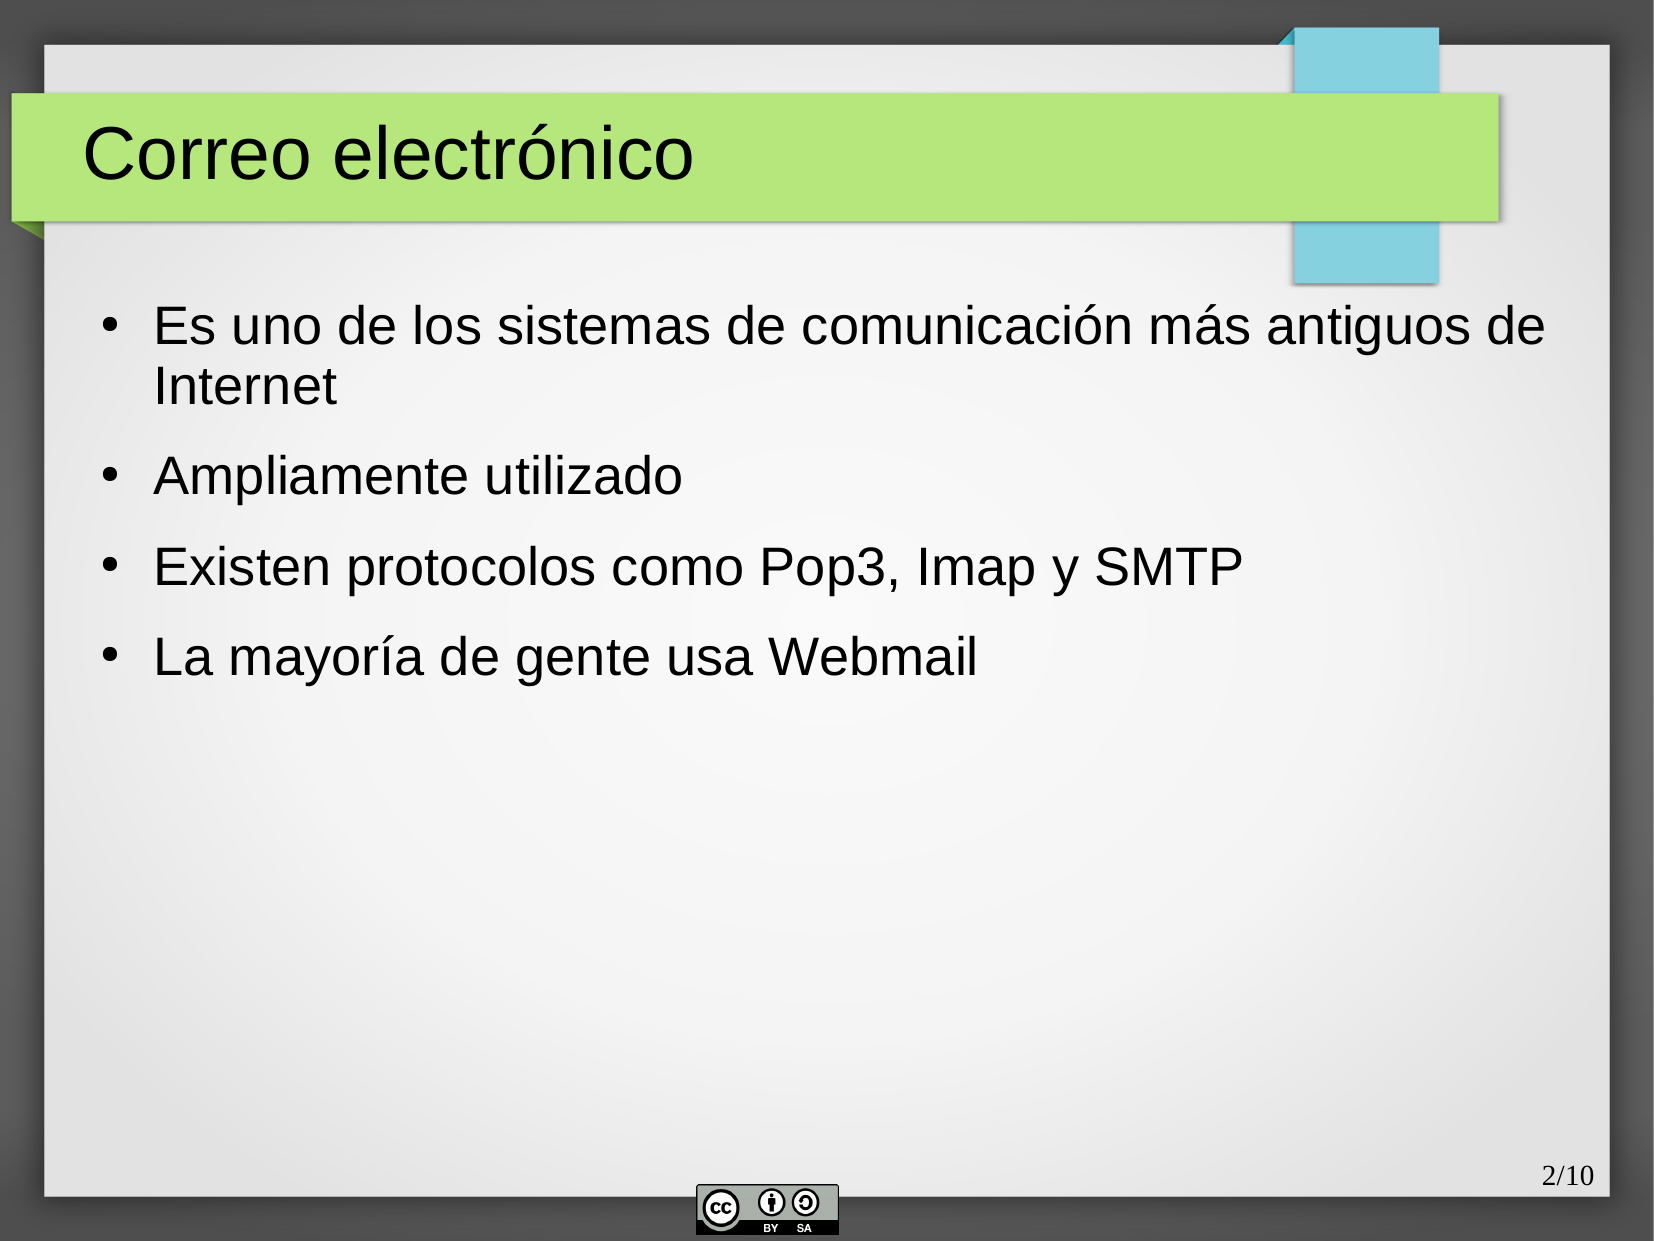

# Correo electrónico
Es uno de los sistemas de comunicación más antiguos de Internet
Ampliamente utilizado
Existen protocolos como Pop3, Imap y SMTP
La mayoría de gente usa Webmail
2